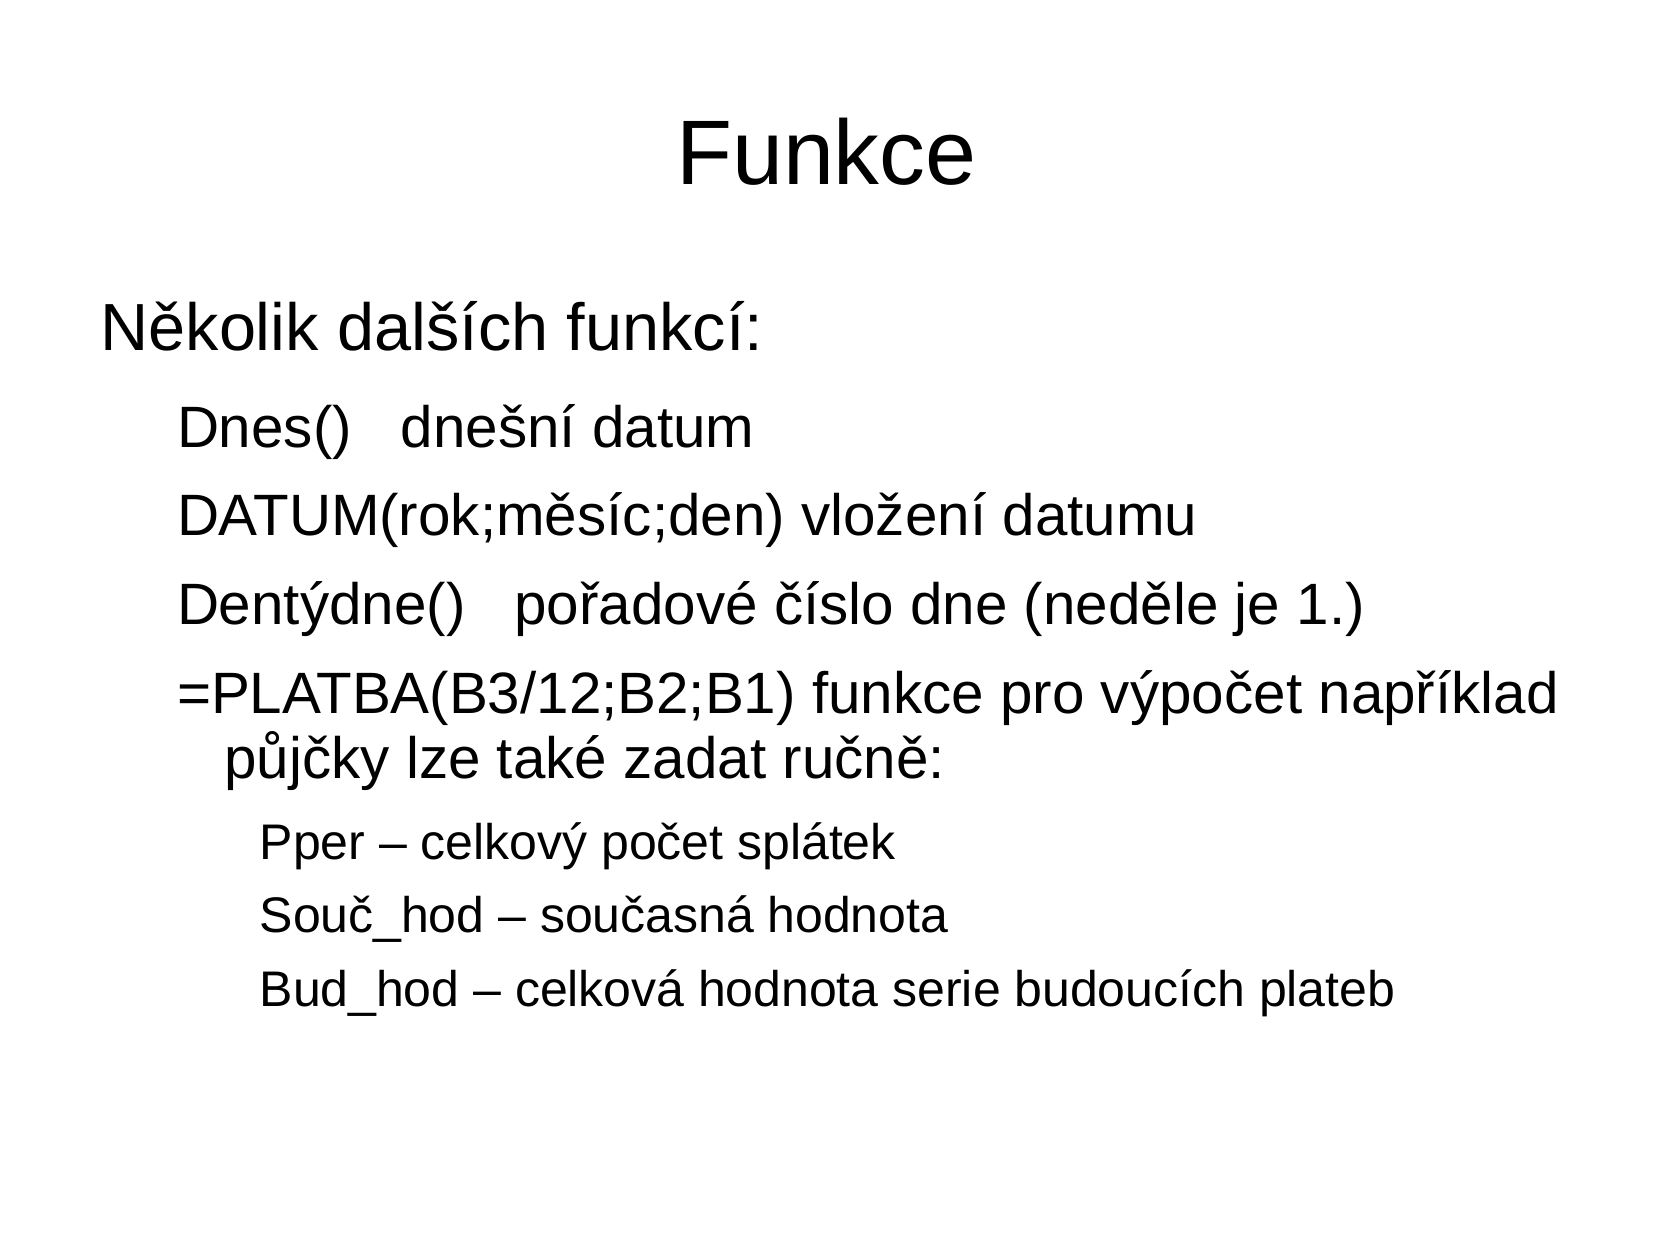

# Funkce
Několik dalších funkcí:
Dnes() dnešní datum
DATUM(rok;měsíc;den) vložení datumu
Dentýdne() pořadové číslo dne (neděle je 1.)
=PLATBA(B3/12;B2;B1) funkce pro výpočet například půjčky lze také zadat ručně:
Pper – celkový počet splátek
Souč_hod – současná hodnota
Bud_hod – celková hodnota serie budoucích plateb